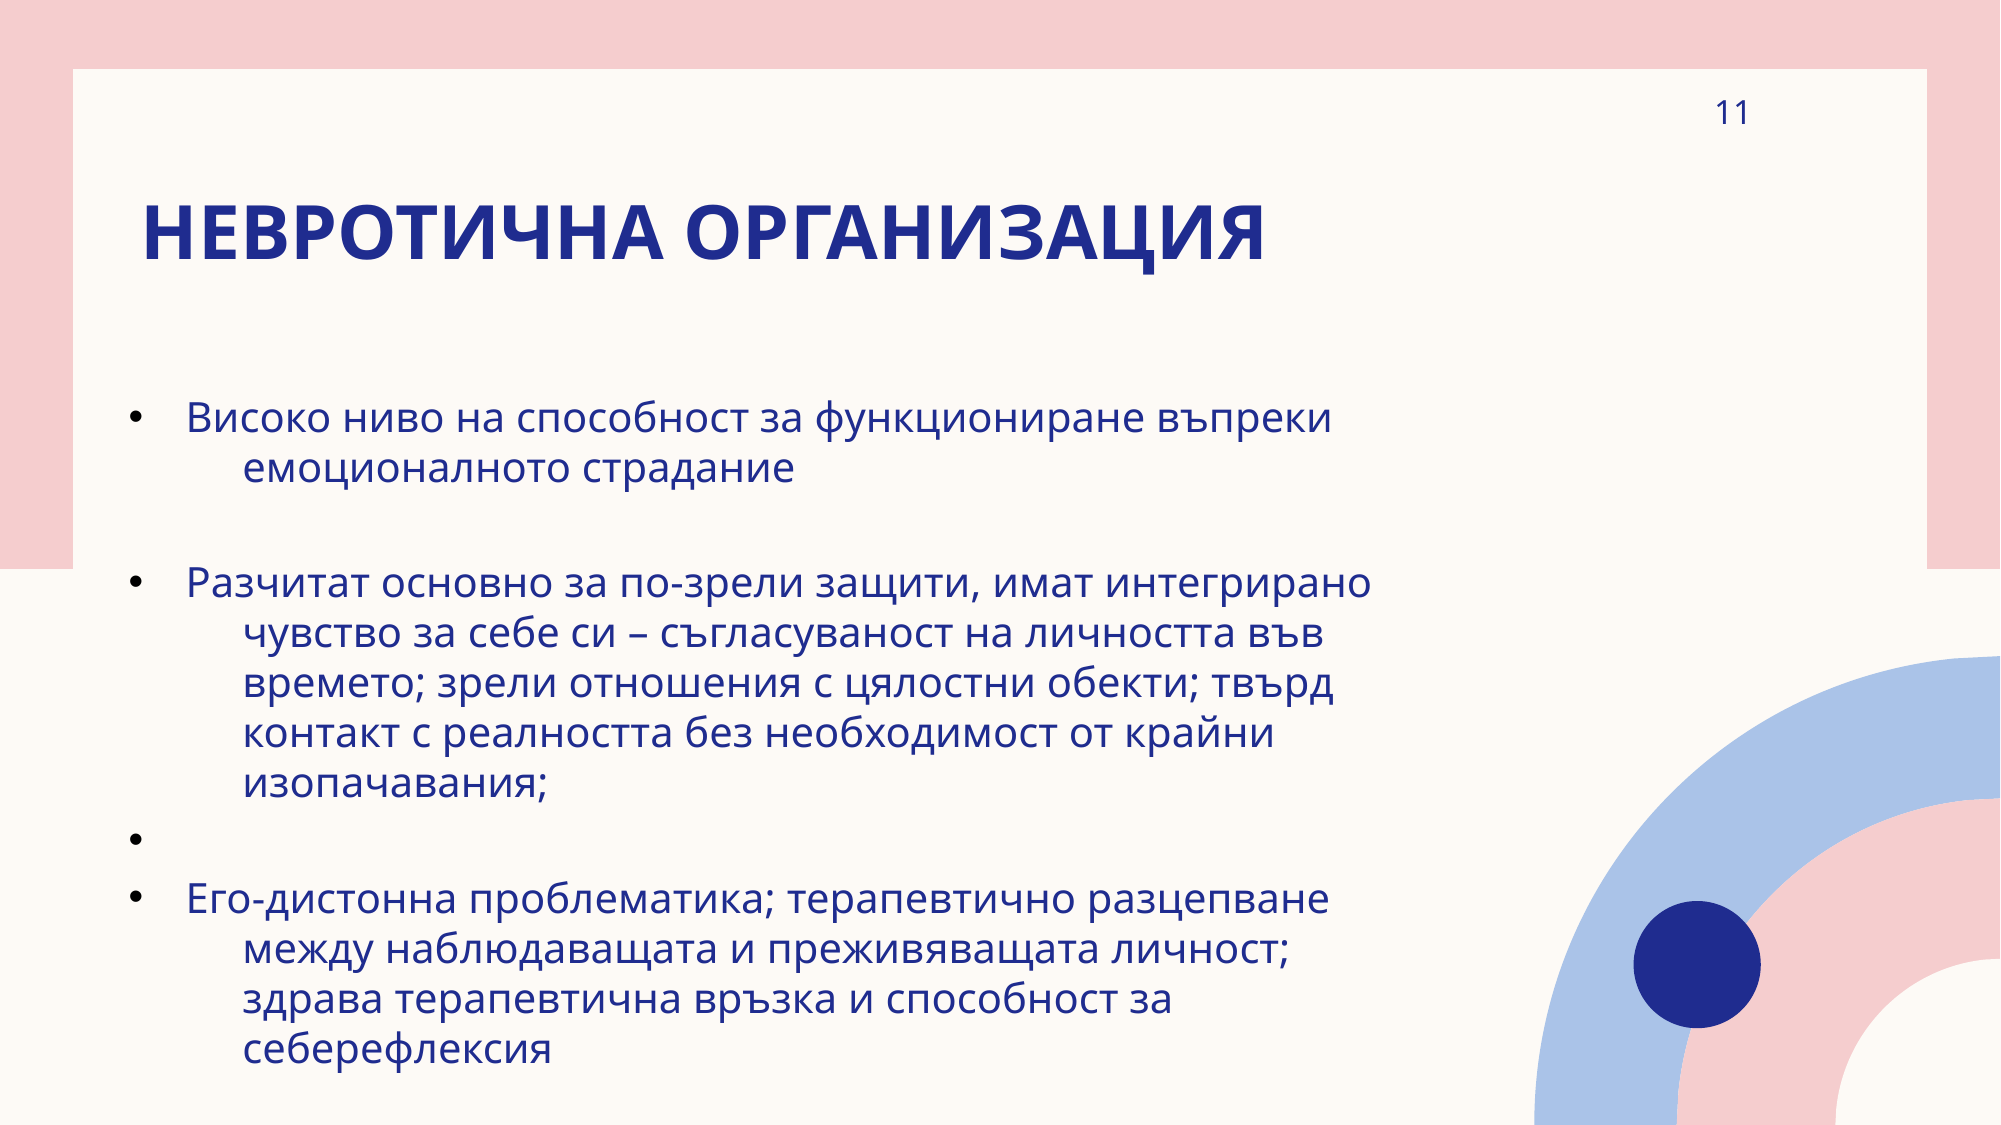

# Невротична организация
Високо ниво на способност за функциониране въпреки емоционалното страдание
Разчитат основно за по-зрели защити, имат интегрирано чувство за себе си – съгласуваност на личността във времето; зрели отношения с цялостни обекти; твърд контакт с реалността без необходимост от крайни изопачавания;
Его-дистонна проблематика; терапевтично разцепване между наблюдаващата и преживяващата личност; здрава терапевтична връзка и способност за себерефлексия